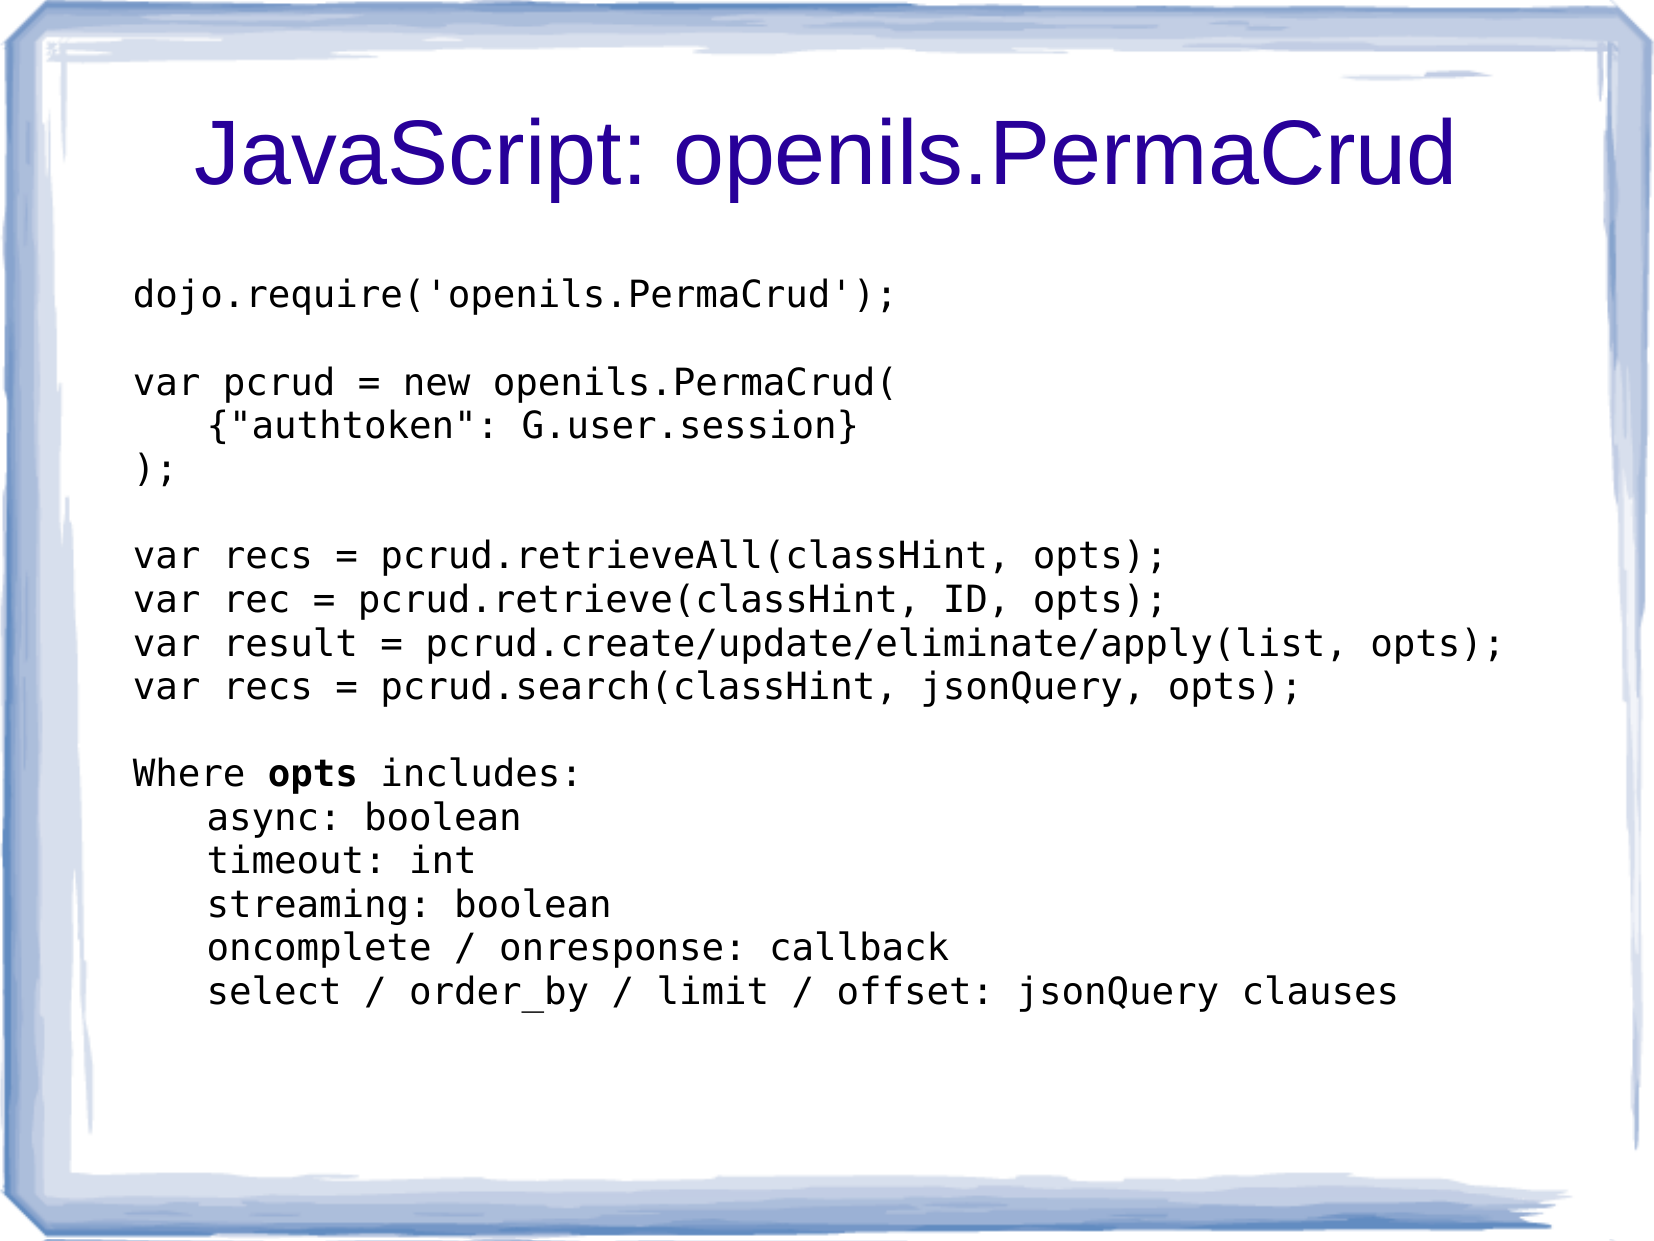

# JavaScript: openils.PermaCrud
dojo.require('openils.PermaCrud');
var pcrud = new openils.PermaCrud(
	{"authtoken": G.user.session}
);
var recs = pcrud.retrieveAll(classHint, opts);
var rec = pcrud.retrieve(classHint, ID, opts);
var result = pcrud.create/update/eliminate/apply(list, opts);
var recs = pcrud.search(classHint, jsonQuery, opts);
Where opts includes:
	async: boolean
	timeout: int
	streaming: boolean
	oncomplete / onresponse: callback
	select / order_by / limit / offset: jsonQuery clauses